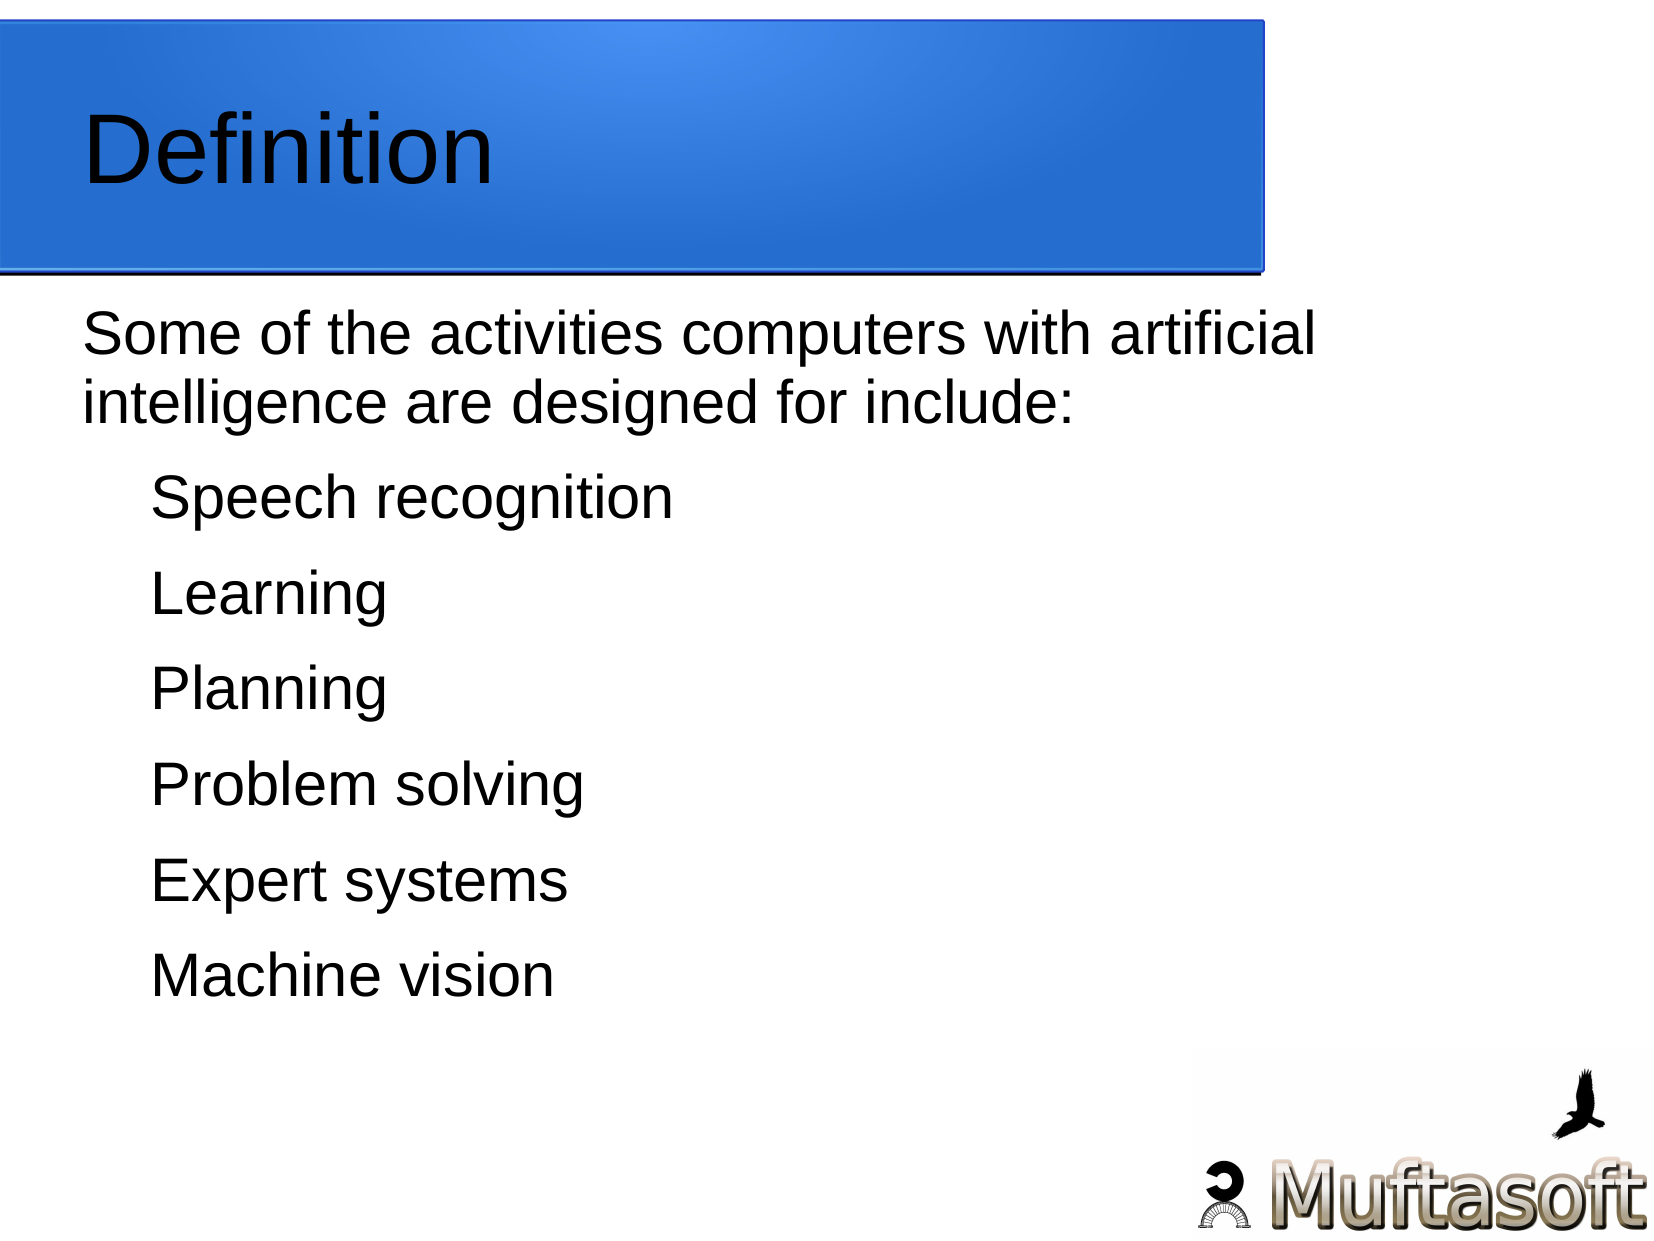

# Definition
Some of the activities computers with artificial intelligence are designed for include:
 Speech recognition
 Learning
 Planning
 Problem solving
 Expert systems
 Machine vision